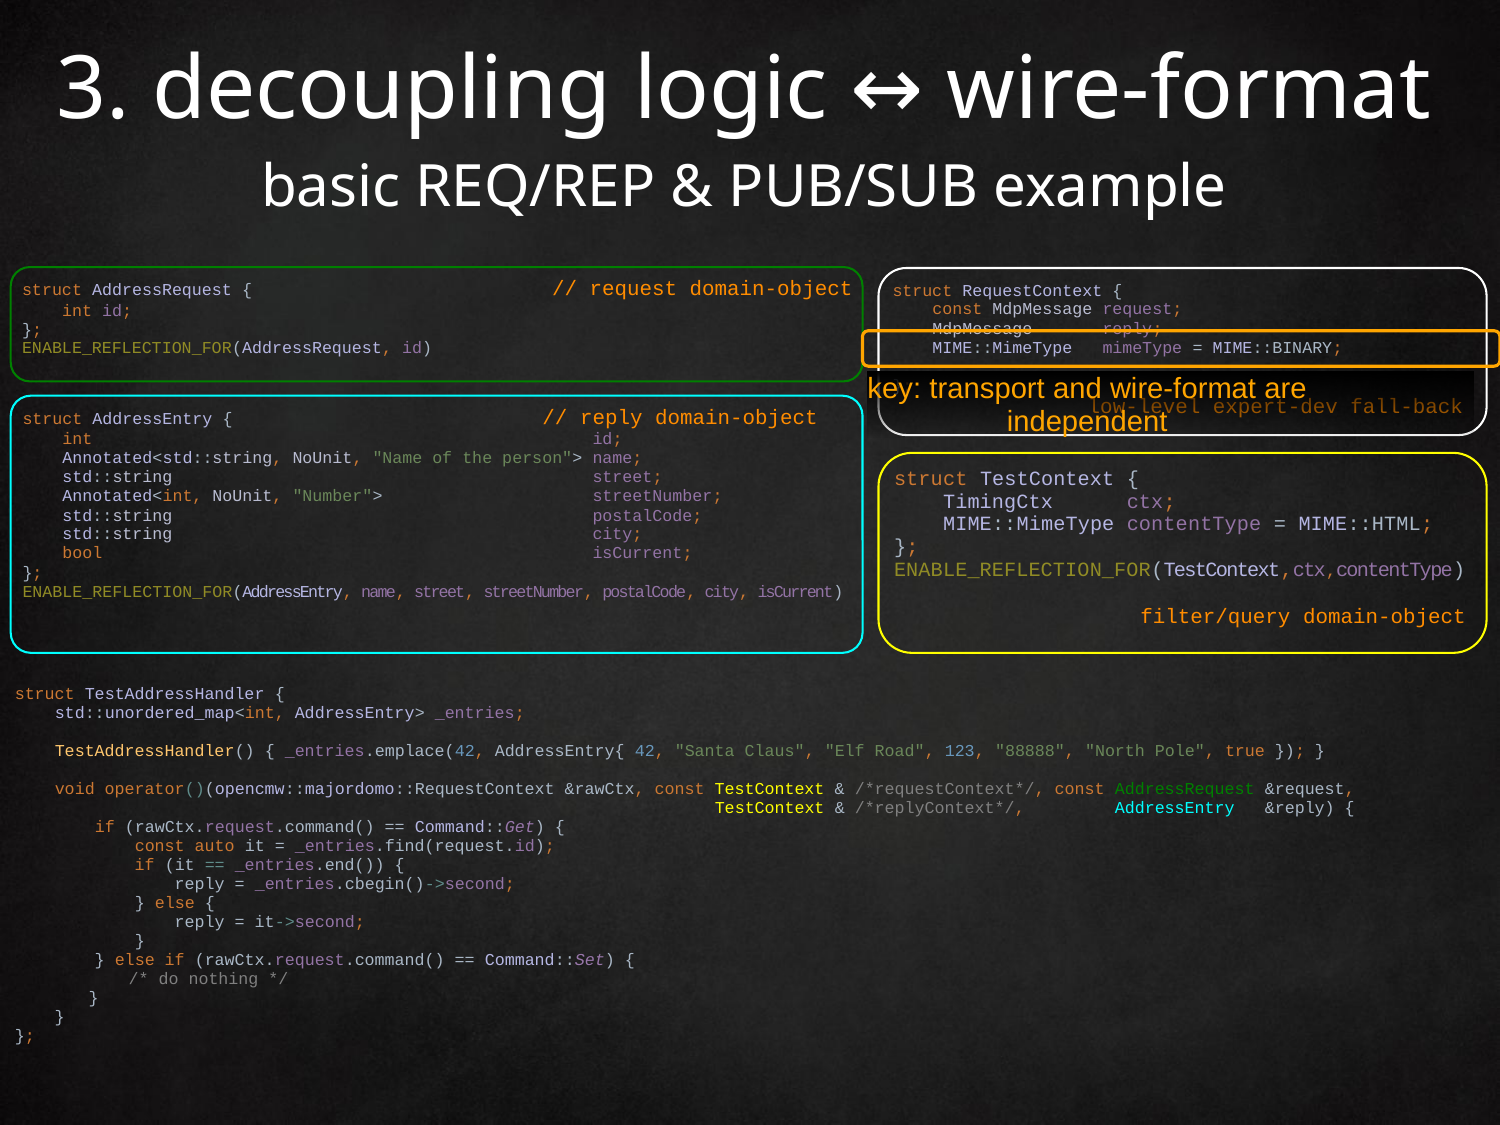

# 3. decoupling logic ↔ wire-format basic REQ/REP & PUB/SUB example
struct TestAddressHandler {
 std::unordered_map<int, AddressEntry> _entries;
 TestAddressHandler() { _entries.emplace(42, AddressEntry{ 42, "Santa Claus", "Elf Road", 123, "88888", "North Pole", true }); }
 void operator()(opencmw::majordomo::RequestContext &rawCtx, const TestContext & /*requestContext*/, const AddressRequest &request,
 TestContext & /*replyContext*/, AddressEntry &reply) {
 if (rawCtx.request.command() == Command::Get) {
 const auto it = _entries.find(request.id);
 if (it == _entries.end()) {
 reply = _entries.cbegin()->second;
 } else {
 reply = it->second;
 }
 } else if (rawCtx.request.command() == Command::Set) {
	 /* do nothing */
	}
 }
};
struct AddressRequest { // request domain-object
 int id;
};
ENABLE_REFLECTION_FOR(AddressRequest, id)
struct RequestContext {
 const MdpMessage request;
 MdpMessage reply;
 MIME::MimeType mimeType = MIME::BINARY;
};
low-level expert-dev fall-back
key: transport and wire-format are independent
struct AddressEntry { // reply domain-object
 int id;
 Annotated<std::string, NoUnit, "Name of the person"> name;
 std::string street;
 Annotated<int, NoUnit, "Number"> streetNumber;
 std::string postalCode;
 std::string city;
 bool isCurrent;
};
ENABLE_REFLECTION_FOR(AddressEntry, name, street, streetNumber, postalCode, city, isCurrent)
struct TestContext {
 TimingCtx ctx;
 MIME::MimeType contentType = MIME::HTML;
};
ENABLE_REFLECTION_FOR(TestContext,ctx,contentType)
filter/query domain-object